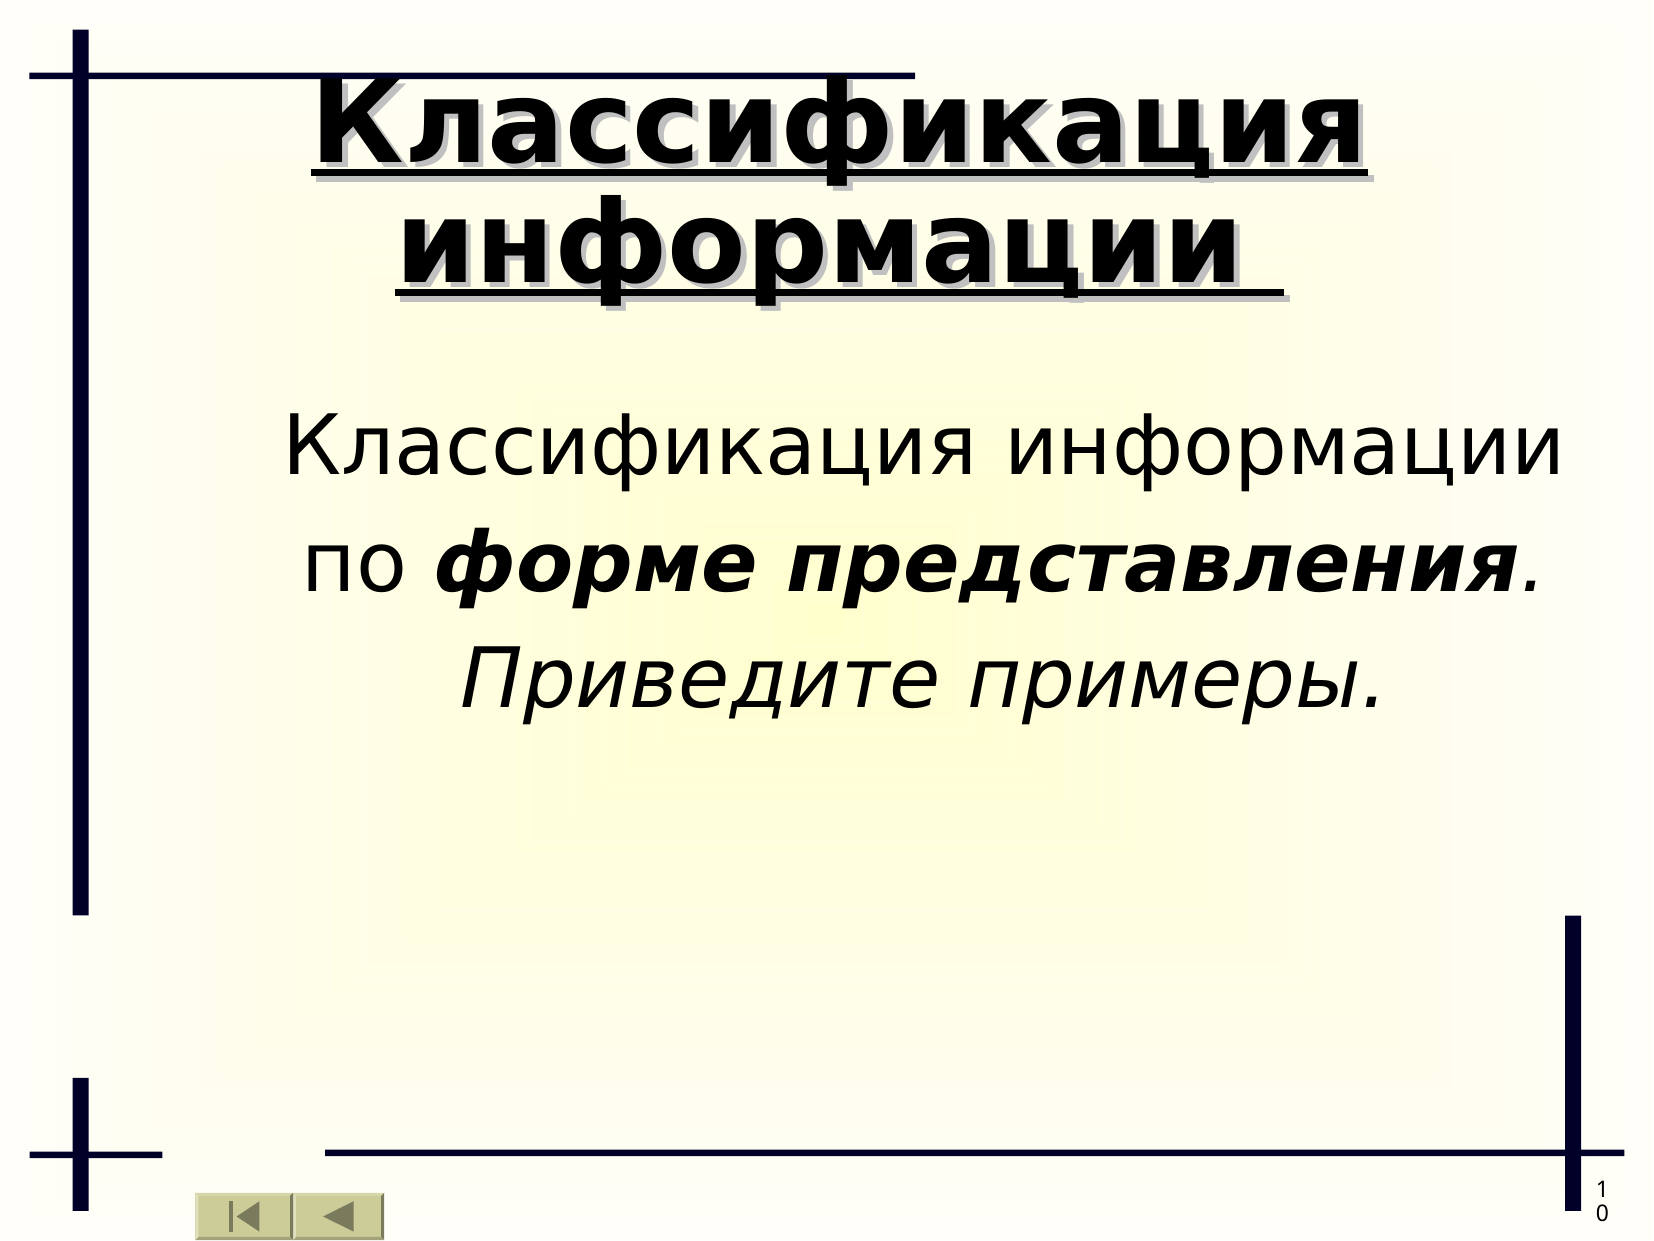

Классификация информации
Классификация информации по форме представления.
Приведите примеры.